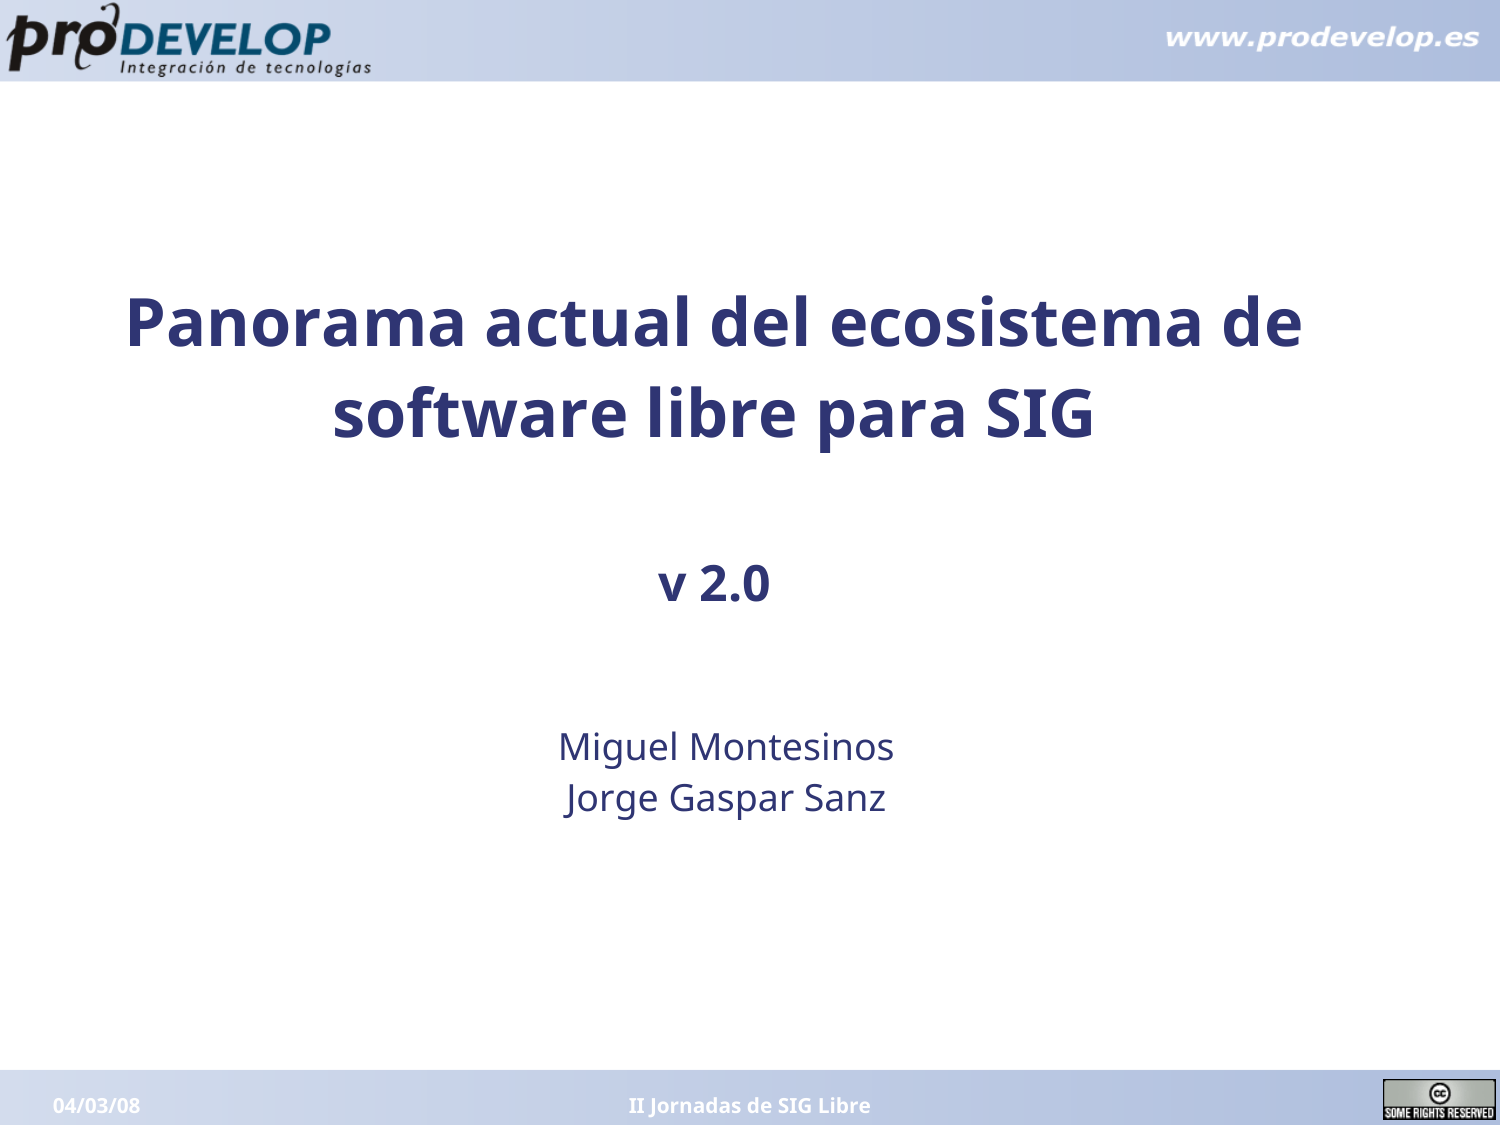

# Panorama actual del ecosistema de software libre para SIG v 2.0
Miguel Montesinos
Jorge Gaspar Sanz
25/10/2006
1
Plan Difusión Interna gvSIG v. 2.0